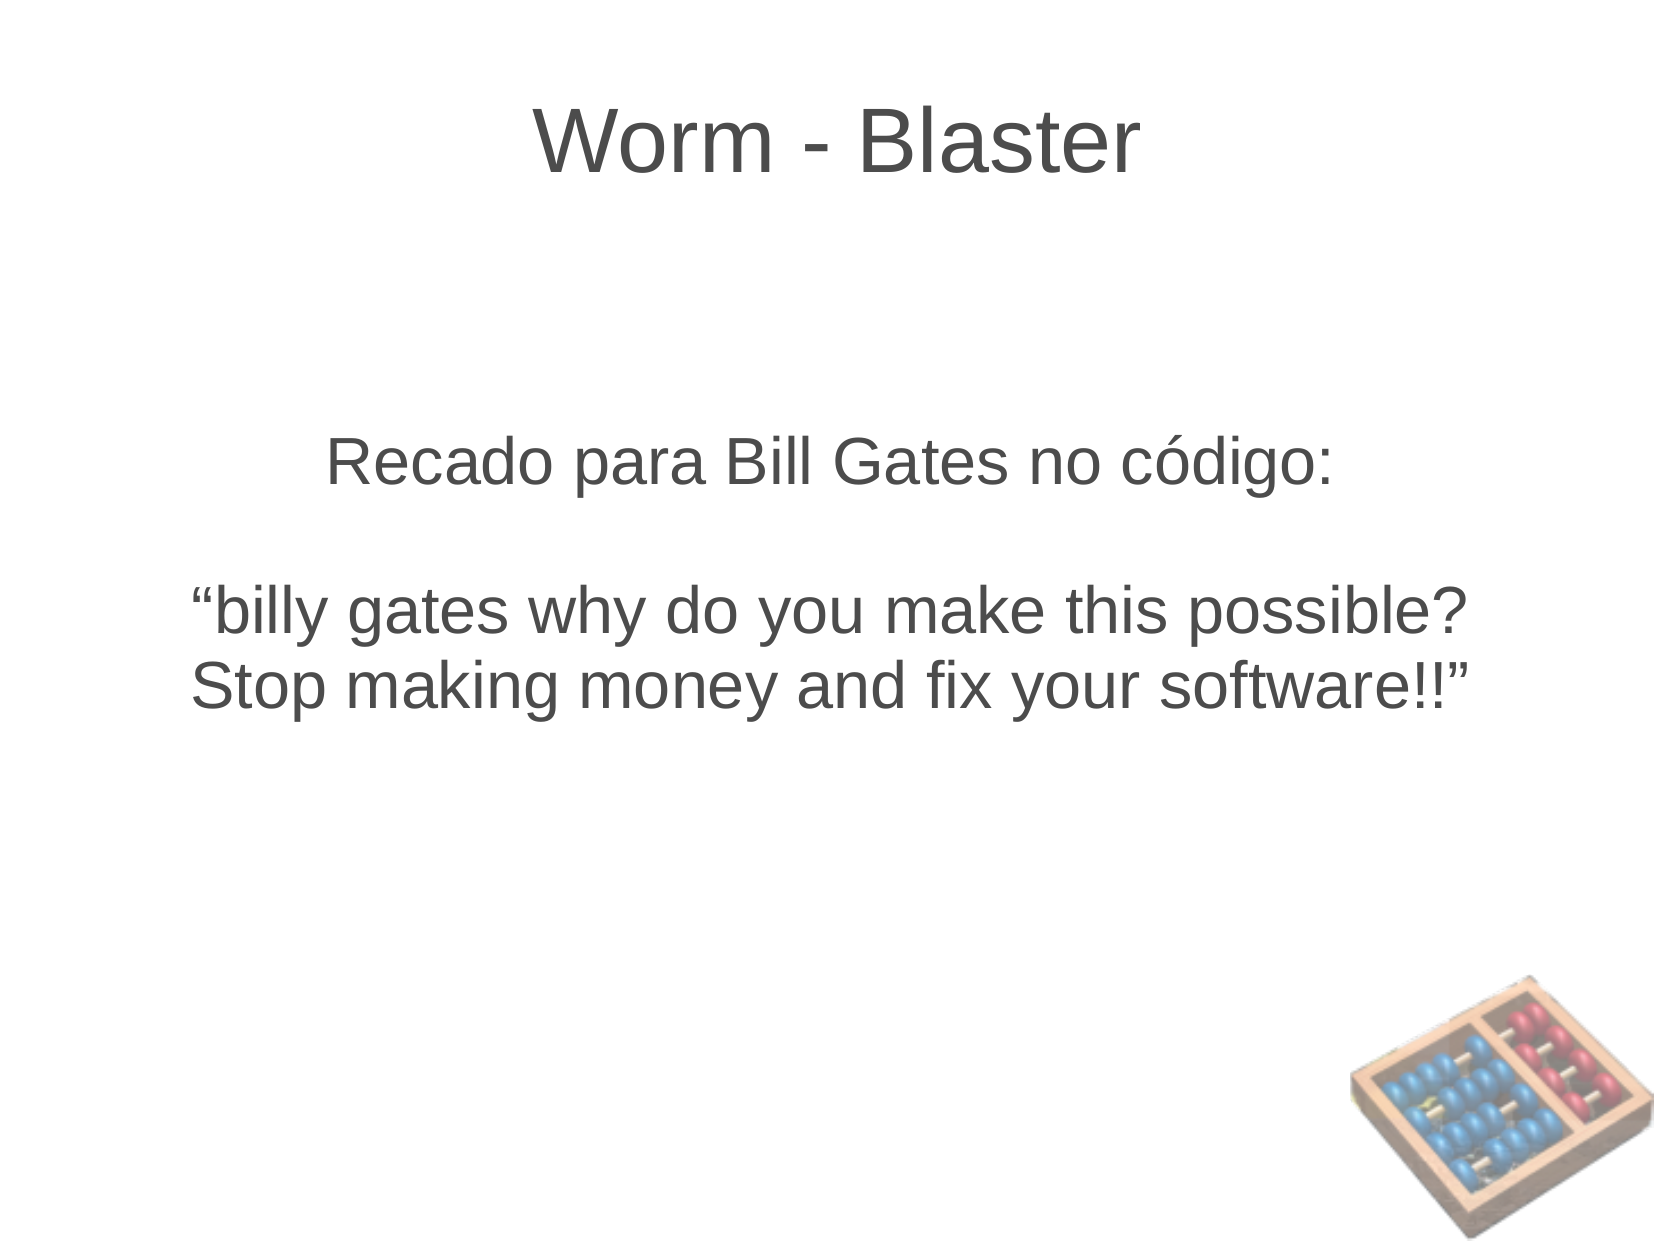

# Worm - Blaster
Recado para Bill Gates no código:
“billy gates why do you make this possible?
Stop making money and fix your software!!”